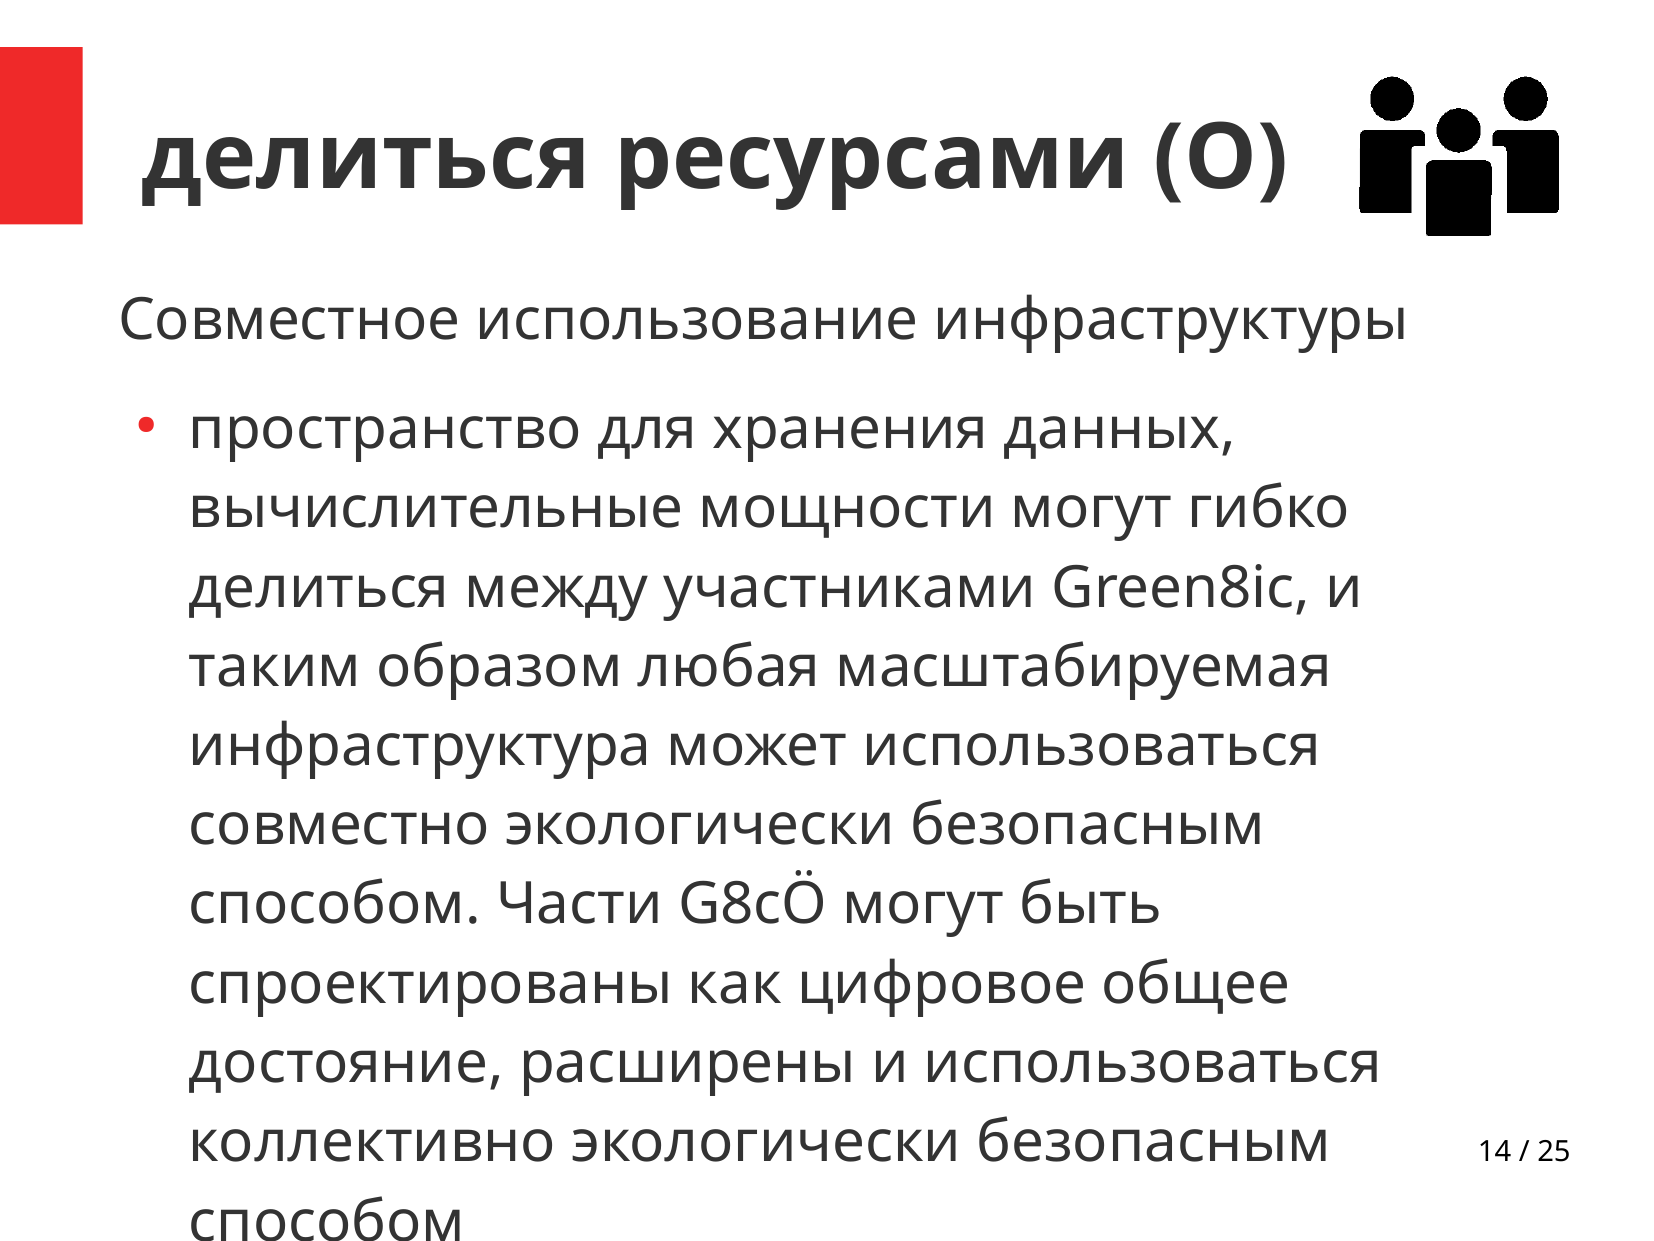

# делиться ресурсами (O)
Совместное использование инфраструктуры
пространство для хранения данных, вычислительные мощности могут гибко делиться между участниками Green8ic, и таким образом любая масштабируемая инфраструктура может использоваться совместно экологически безопасным способом. Части G8cÖ могут быть спроектированы как цифровое общее достояние, расширены и использоваться коллективно экологически безопасным способом
14